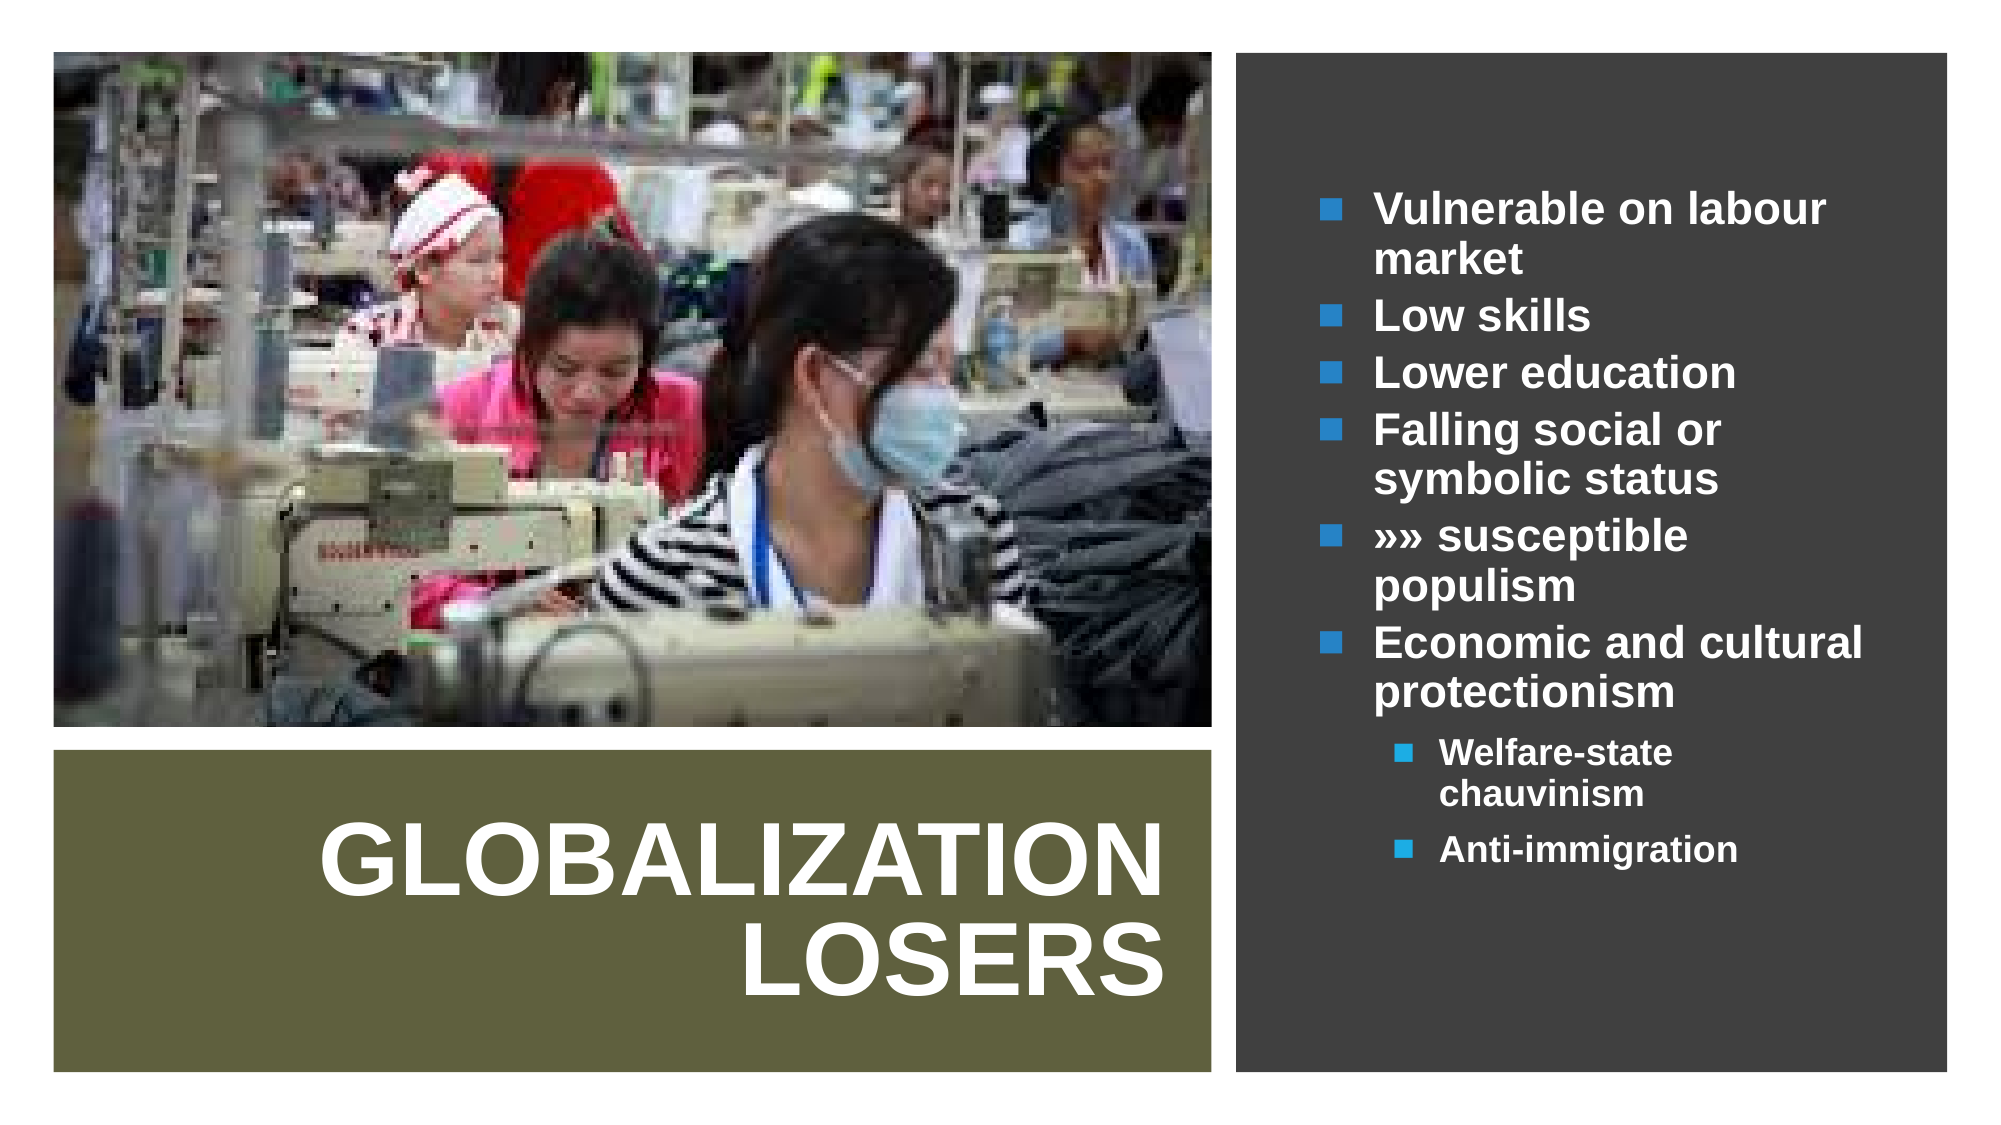

Vulnerable on labour market
Low skills
Lower education
Falling social or symbolic status
»» susceptible populism
Economic and cultural protectionism
Welfare-state chauvinism
Anti-immigration
# GLOBALIZATION LOSERS